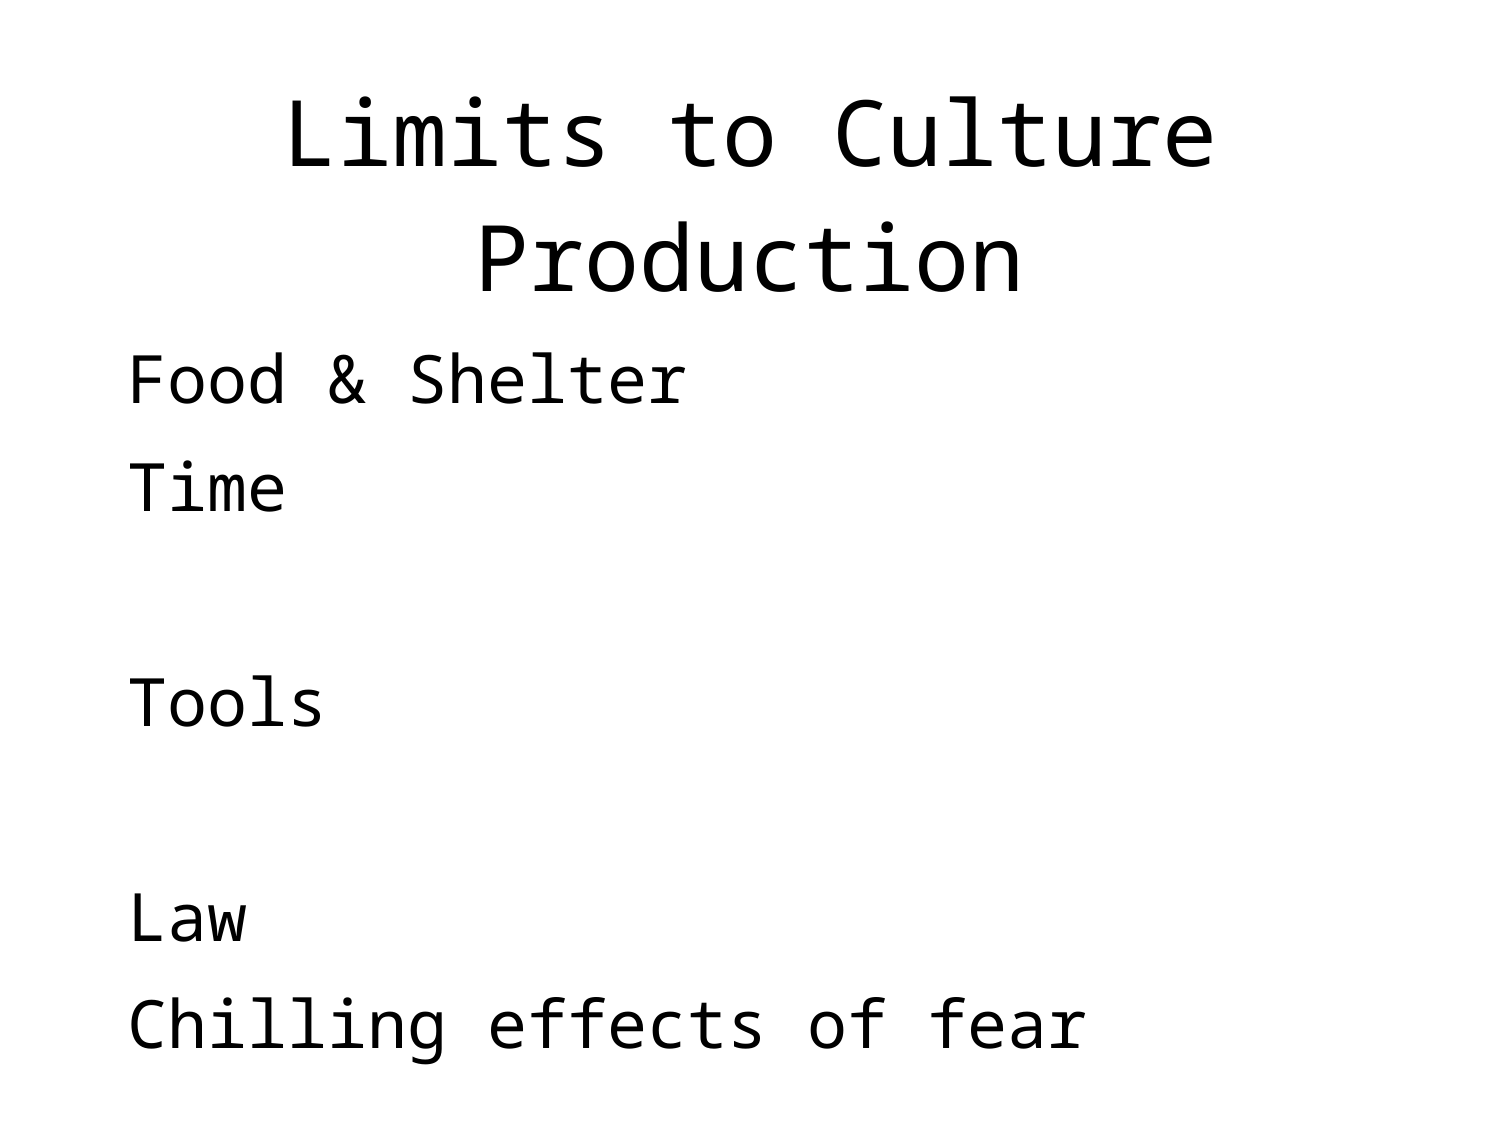

# Limits to Culture Production
Food & Shelter
Time
Tools
Law
Chilling effects of fear